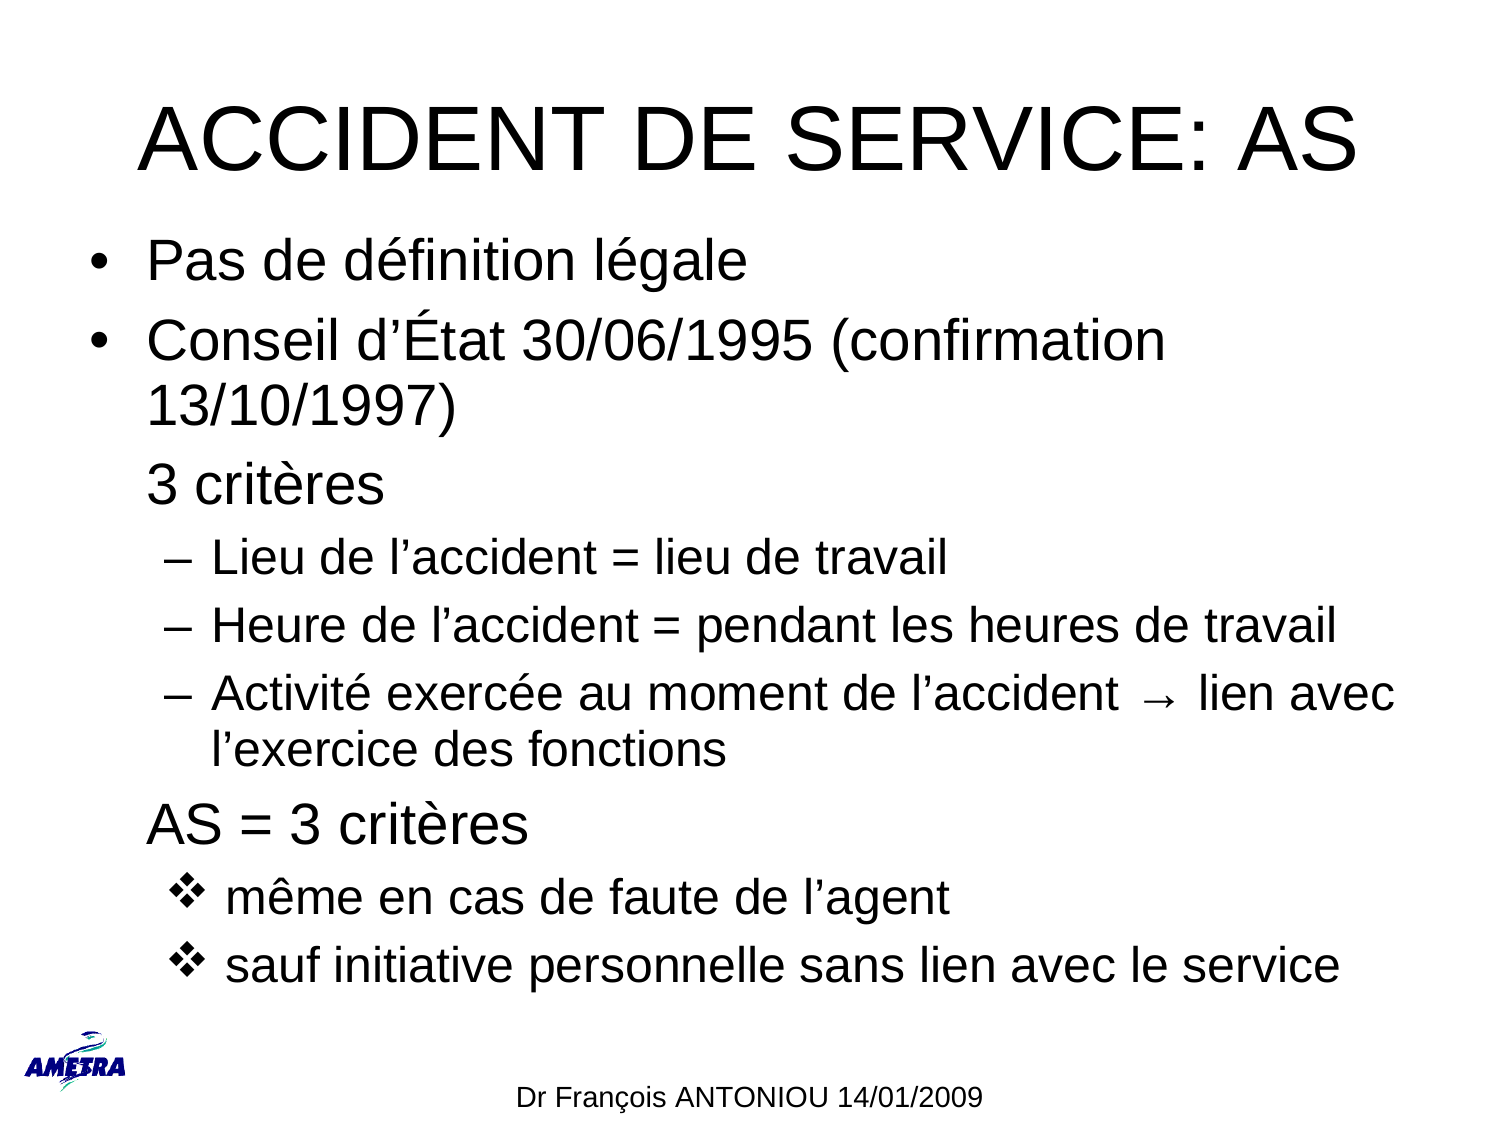

# ACCIDENT DE SERVICE: AS
Pas de définition légale
Conseil d’État 30/06/1995 (confirmation 13/10/1997)
	3 critères
Lieu de l’accident = lieu de travail
Heure de l’accident = pendant les heures de travail
Activité exercée au moment de l’accident → lien avec l’exercice des fonctions
	AS = 3 critères
 même en cas de faute de l’agent
 sauf initiative personnelle sans lien avec le service
Dr François ANTONIOU 14/01/2009